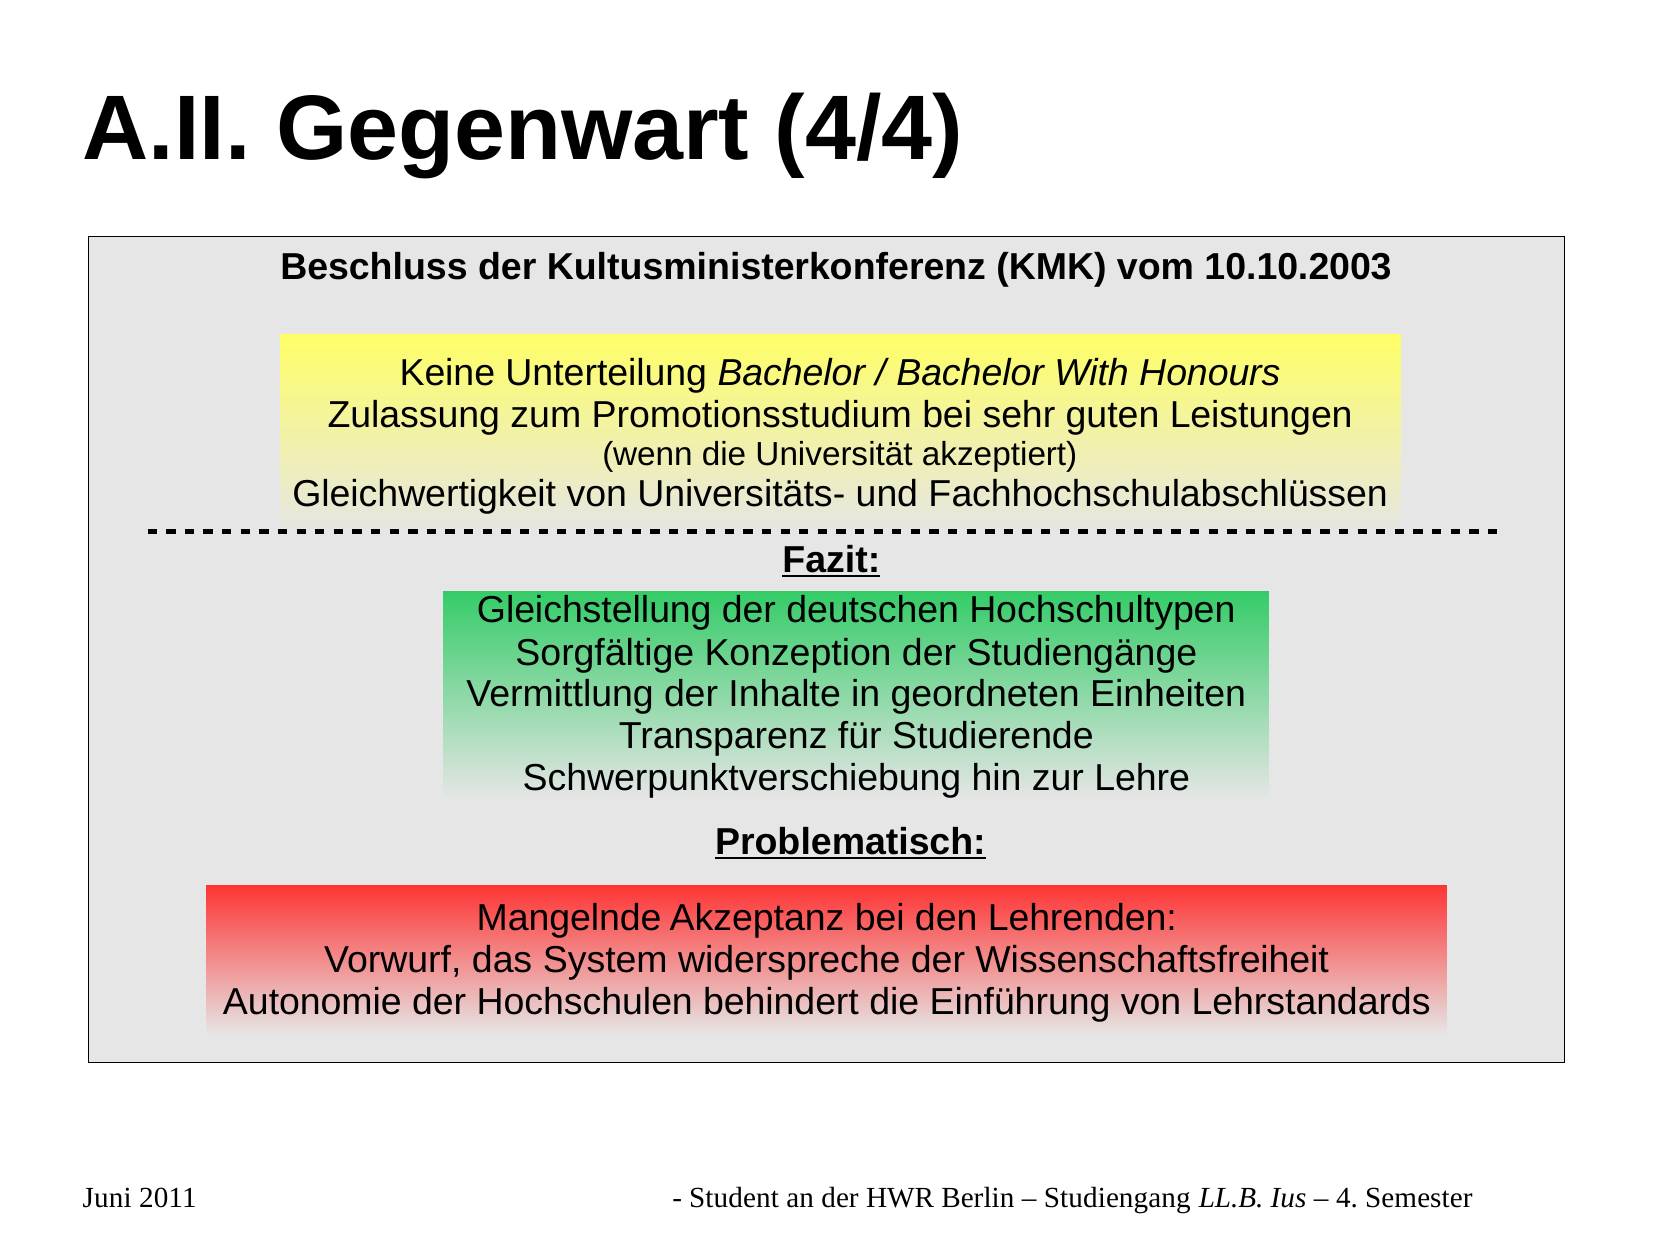

# A.II. Gegenwart (4/4)
Beschluss der Kultusministerkonferenz (KMK) vom 10.10.2003
Keine Unterteilung Bachelor / Bachelor With Honours
Zulassung zum Promotionsstudium bei sehr guten Leistungen
(wenn die Universität akzeptiert)
Gleichwertigkeit von Universitäts- und Fachhochschulabschlüssen
Fazit:
Gleichstellung der deutschen Hochschultypen
Sorgfältige Konzeption der Studiengänge
Vermittlung der Inhalte in geordneten Einheiten
Transparenz für Studierende
Schwerpunktverschiebung hin zur Lehre
Problematisch:
Mangelnde Akzeptanz bei den Lehrenden:
Vorwurf, das System widerspreche der Wissenschaftsfreiheit
Autonomie der Hochschulen behindert die Einführung von Lehrstandards